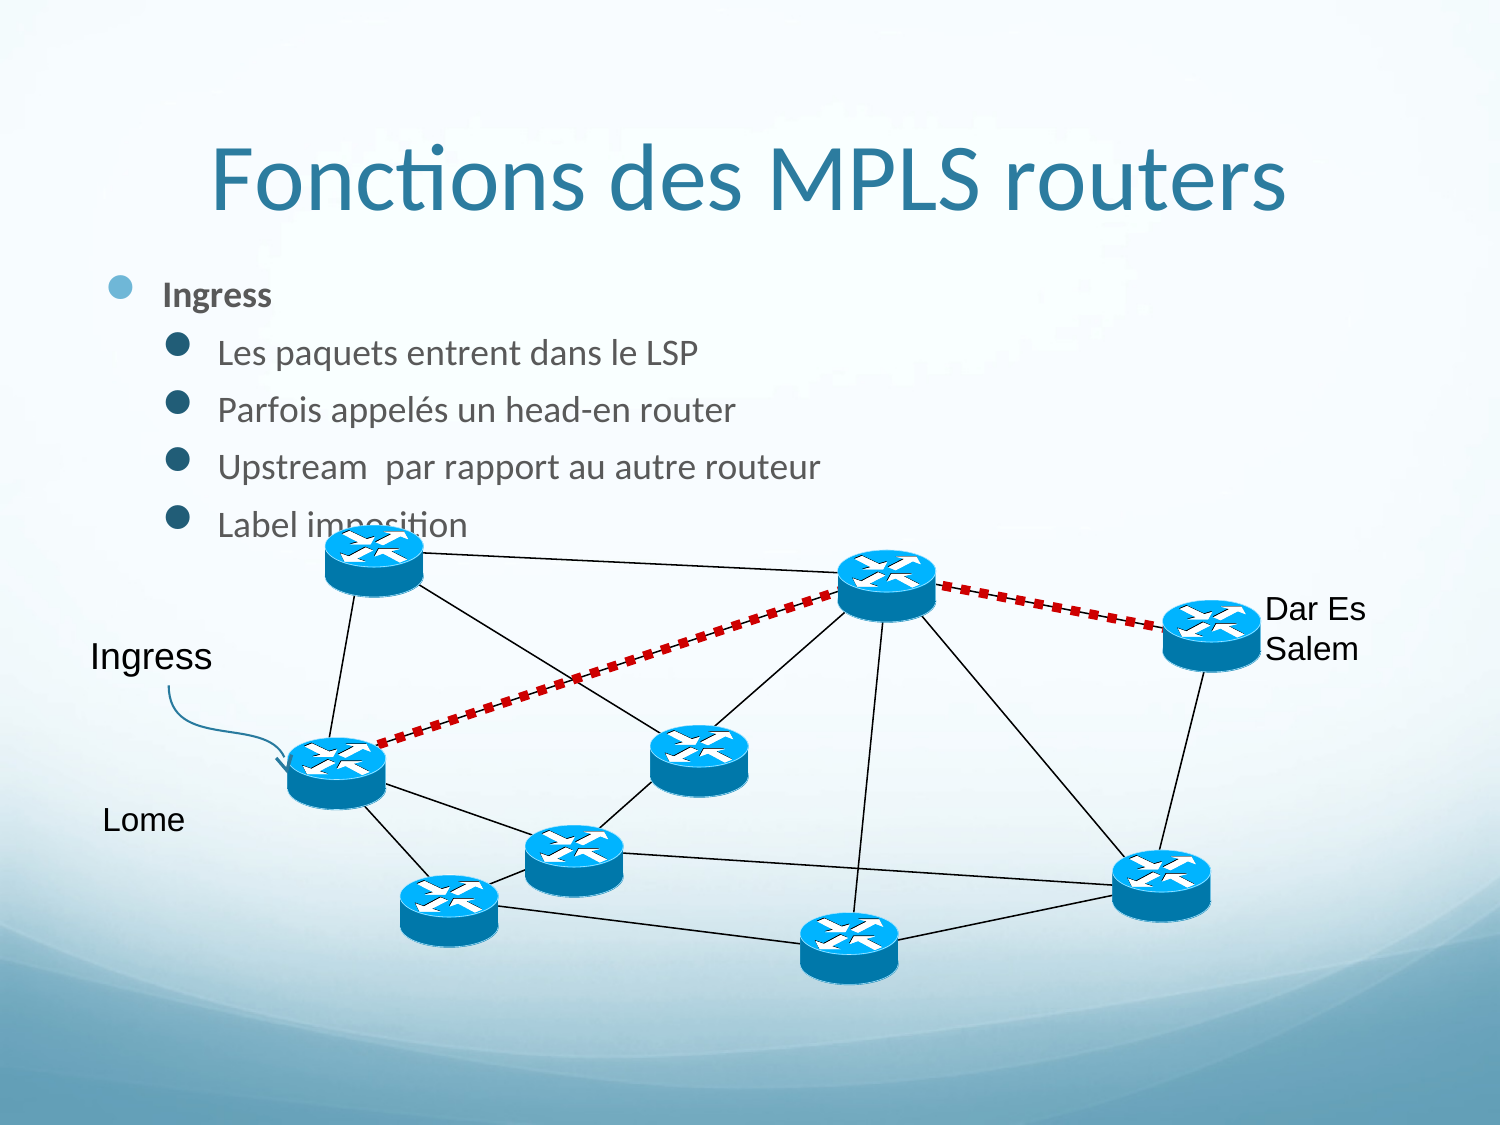

# Fonctions des MPLS routers
Ingress
Les paquets entrent dans le LSP
Parfois appelés un head-en router
Upstream par rapport au autre routeur
Label imposition
Dar Es Salem
Ingress
Lome